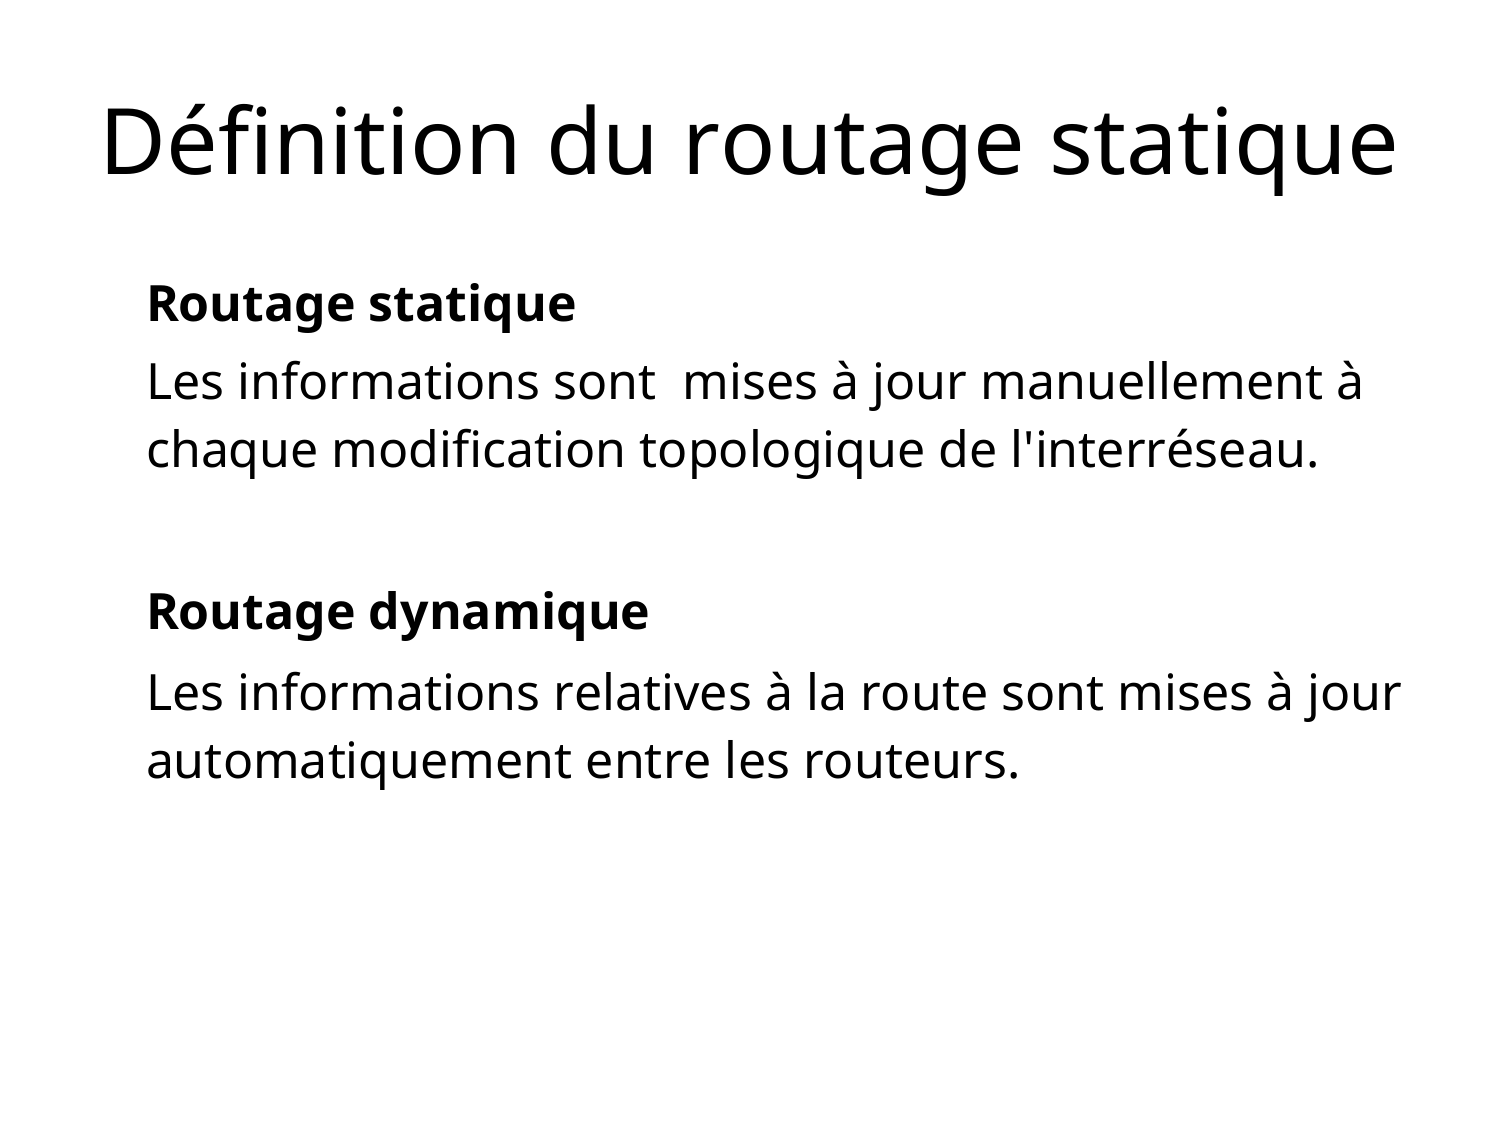

# Définition du routage statique
	Routage statique
	Les informations sont mises à jour manuellement à chaque modification topologique de l'interréseau.
	Routage dynamique
	Les informations relatives à la route sont mises à jour automatiquement entre les routeurs.